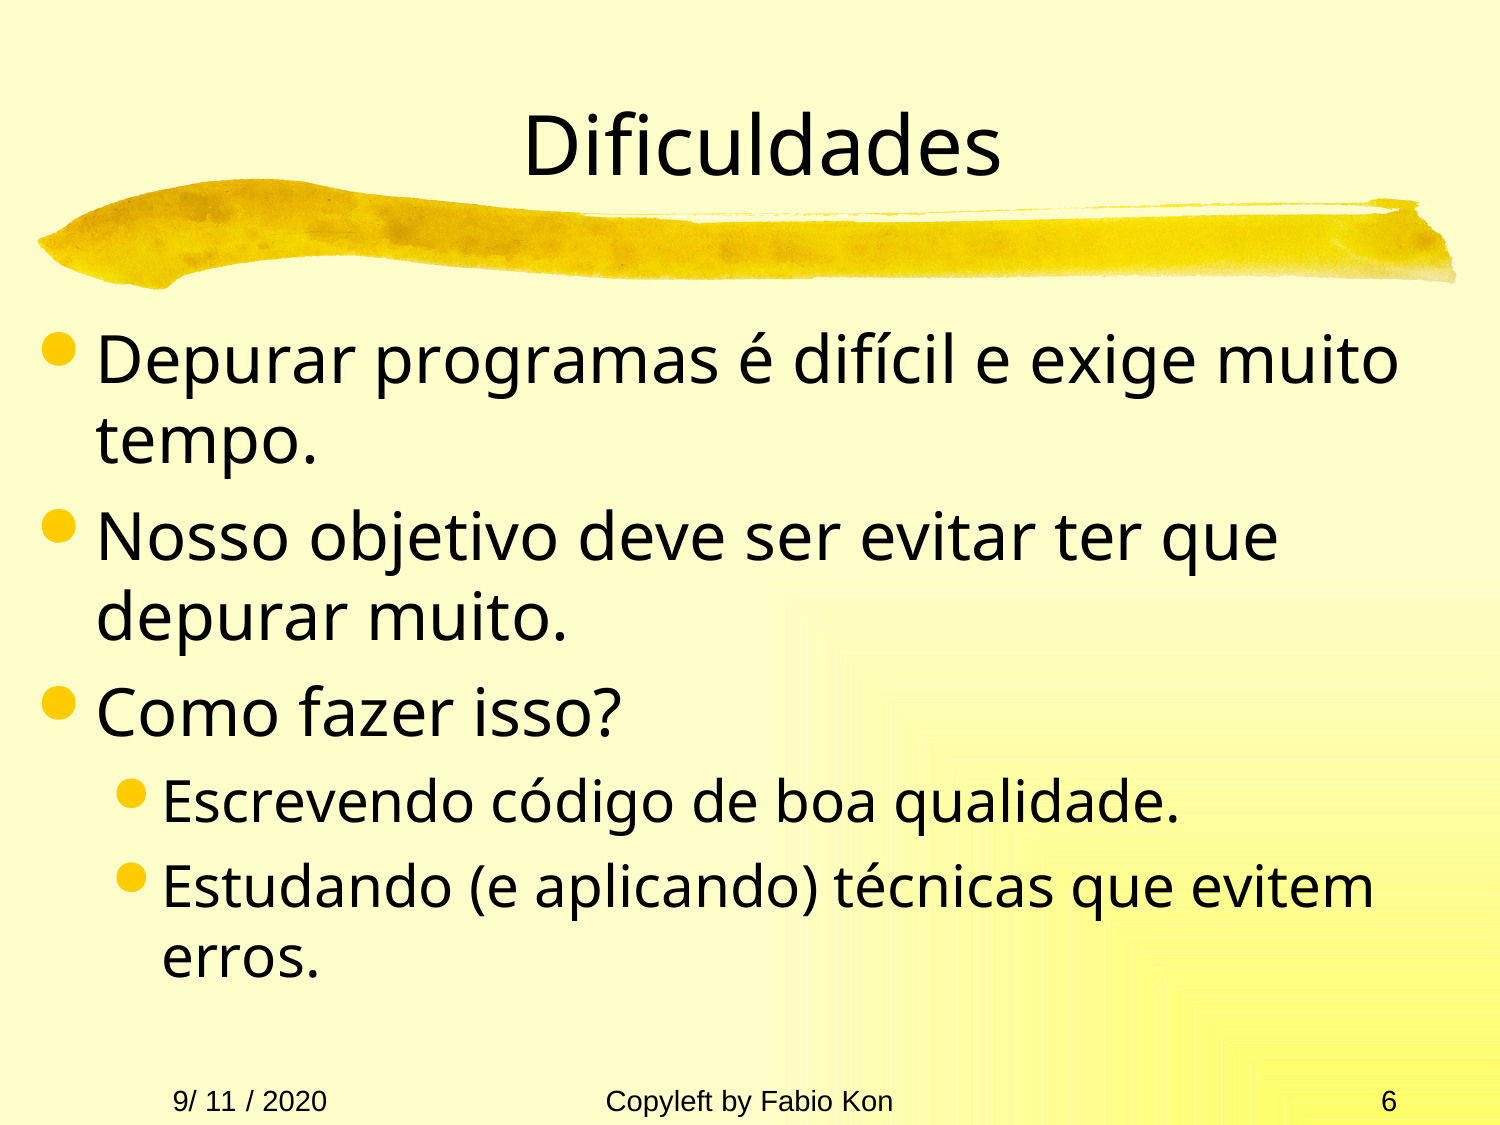

# Dificuldades
Depurar programas é difícil e exige muito tempo.
Nosso objetivo deve ser evitar ter que depurar muito.
Como fazer isso?
Escrevendo código de boa qualidade.
Estudando (e aplicando) técnicas que evitem erros.
ECOOP'99 OOOSW
6